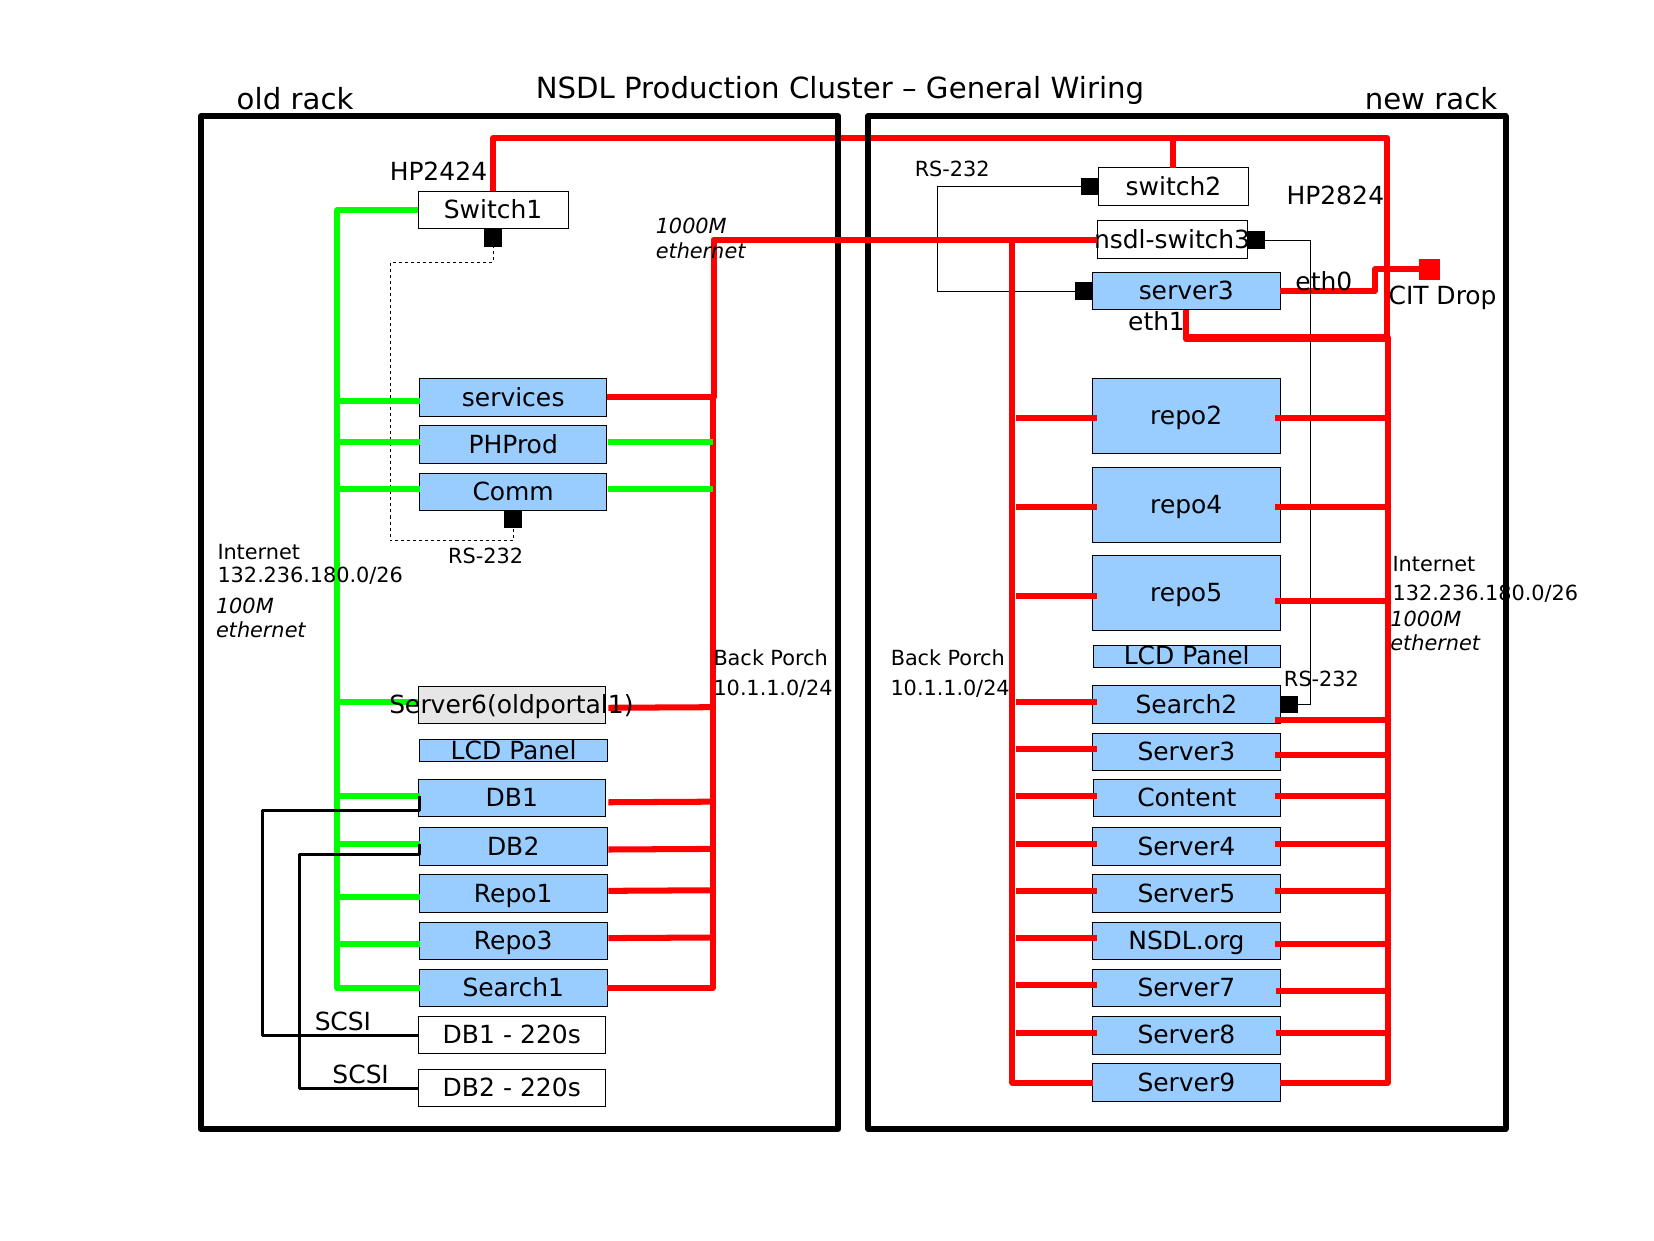

NSDL Production Cluster – General Wiring
old rack
new rack
HP2424
RS-232
switch2
HP2824
Switch1
1000M ethernet
nsdl-switch3
eth0
server3
CIT Drop
eth1
repo2
services
PHProd
repo4
Comm
Internet
RS-232
Internet
repo5
132.236.180.0/26
132.236.180.0/26
100M ethernet
1000M ethernet
Back Porch
Back Porch
LCD Panel
RS-232
10.1.1.0/24
10.1.1.0/24
Search2
Server6(oldportal1)
Server3
LCD Panel
DB1
Content
Server4
DB2
Server5
Repo1
NSDL.org
Repo3
Server7
Search1
SCSI
DB1 - 220s
Server8
SCSI
Server9
DB2 - 220s